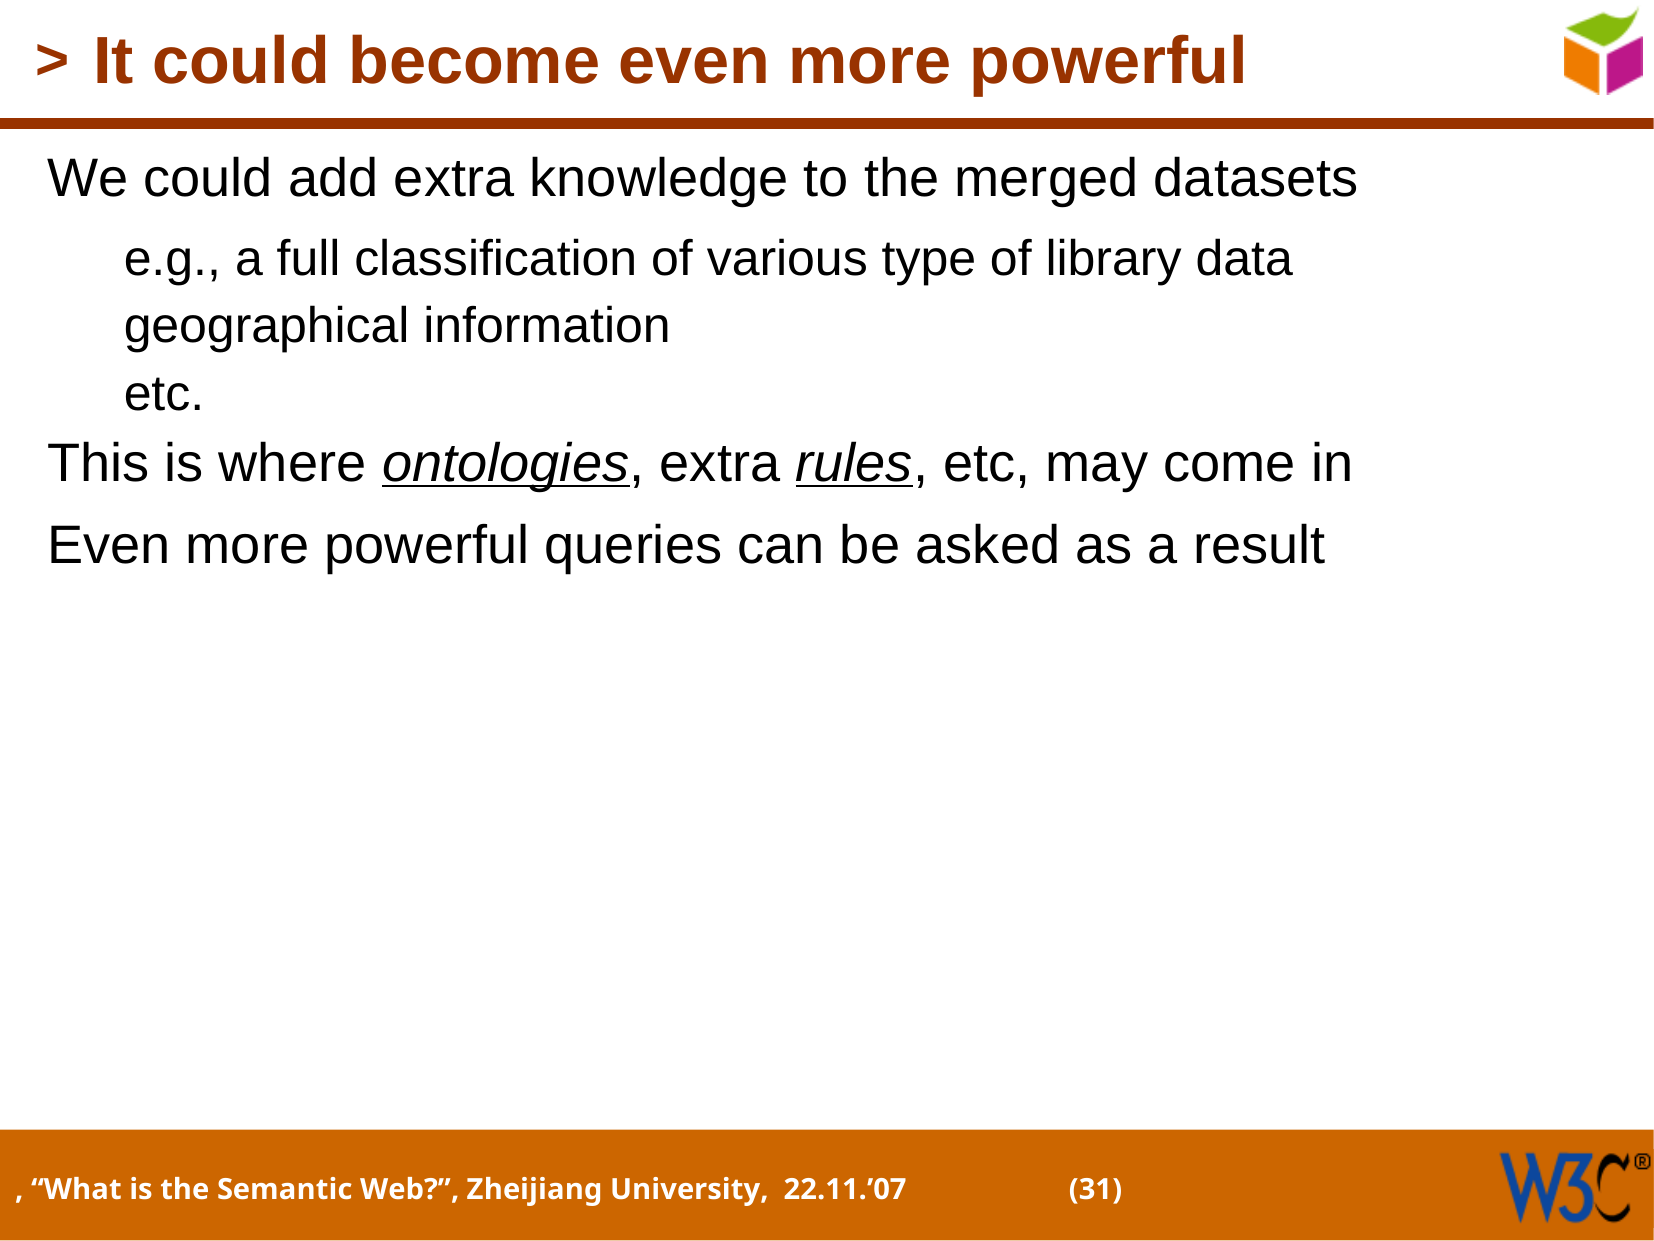

# It could become even more powerful
We could add extra knowledge to the merged datasets
e.g., a full classification of various type of library data
geographical information
etc.
This is where ontologies, extra rules, etc, may come in
Even more powerful queries can be asked as a result